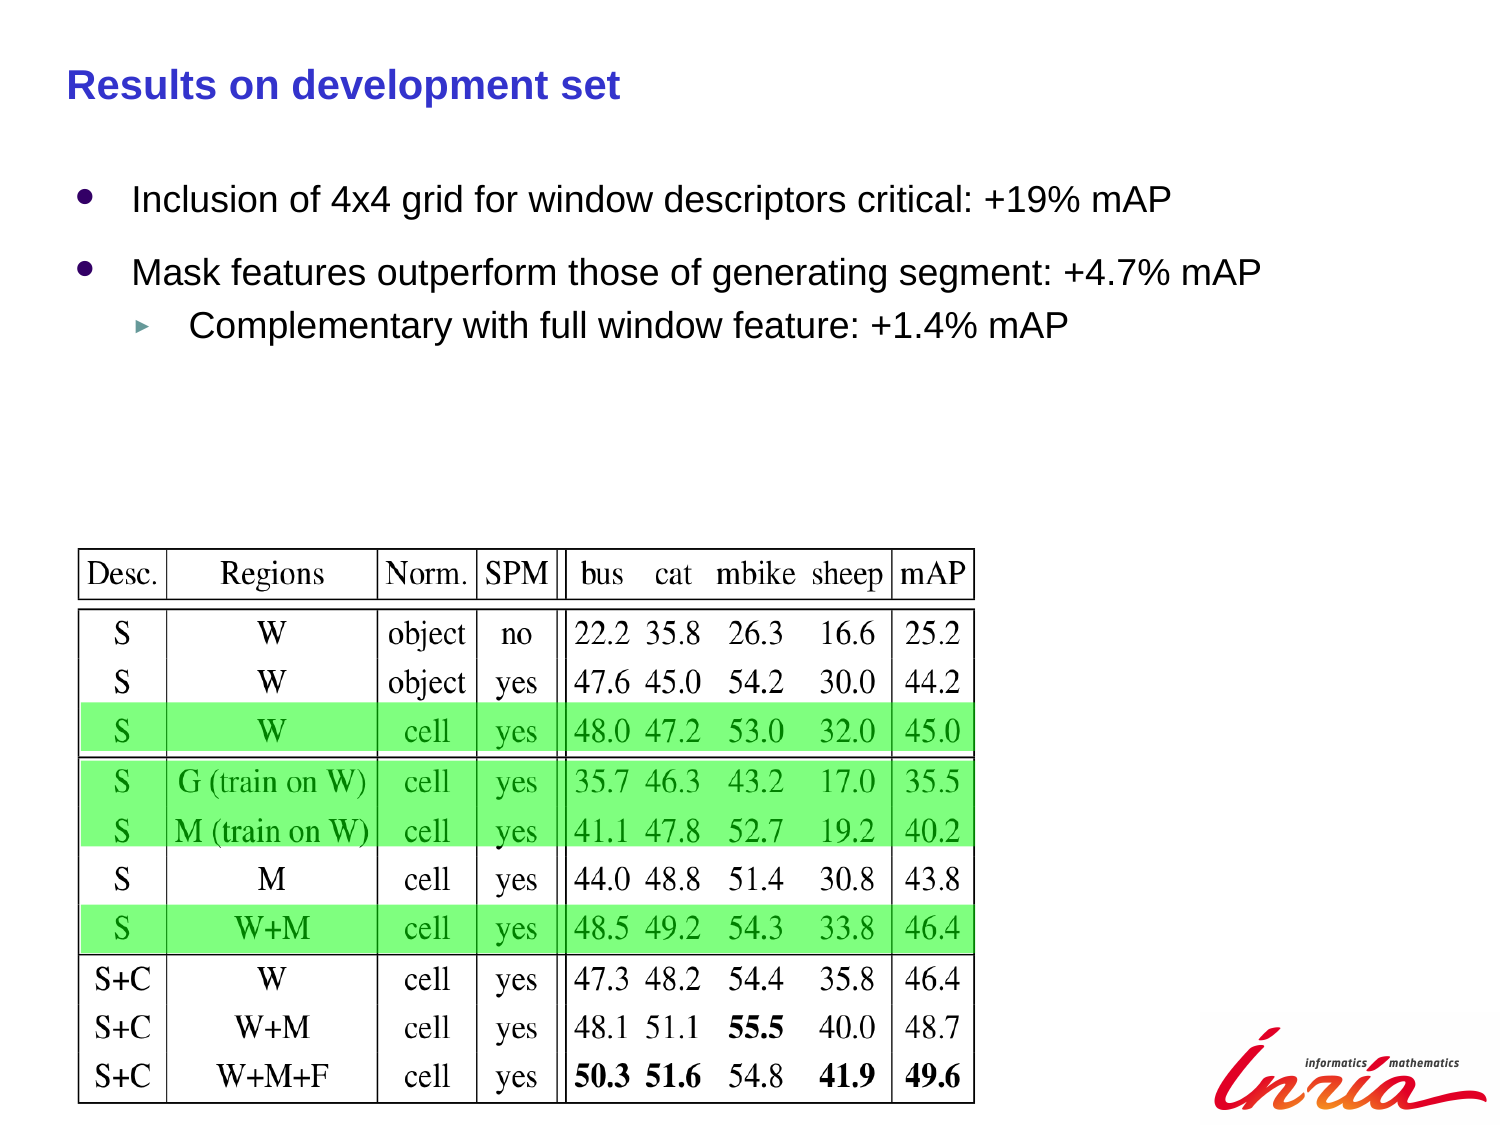

# Results on development set
Inclusion of 4x4 grid for window descriptors critical: +19% mAP
Mask features outperform those of generating segment: +4.7% mAP
Complementary with full window feature: +1.4% mAP